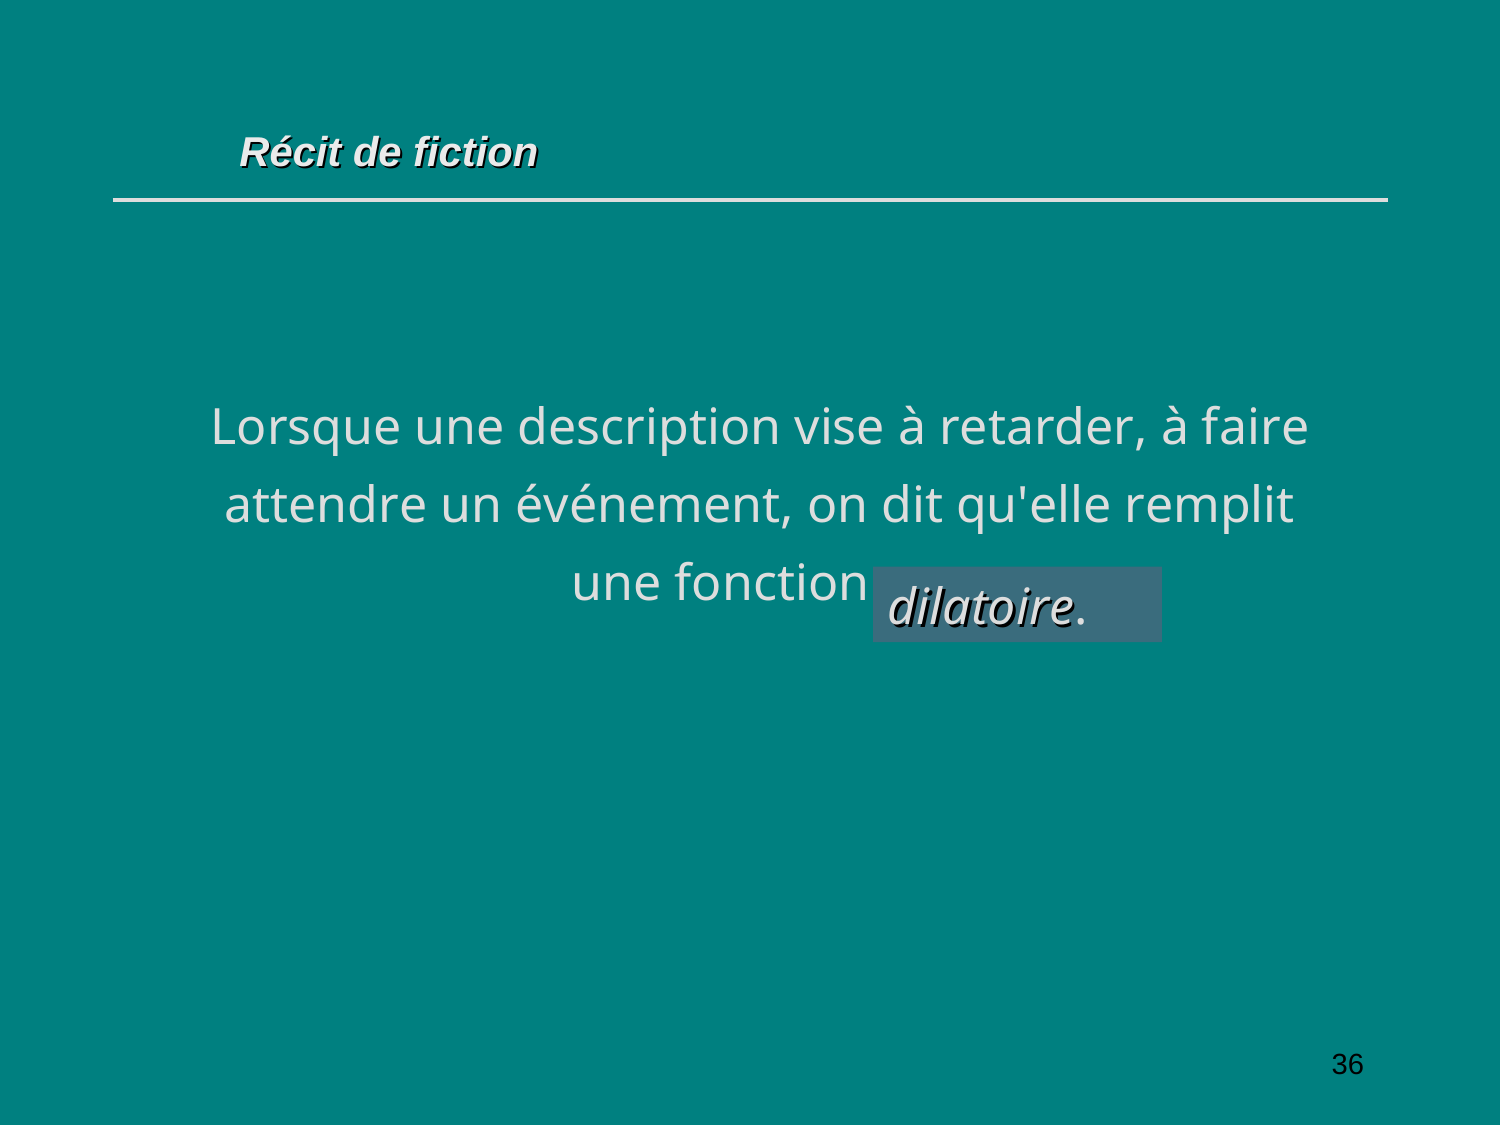

Récit de fiction
Lorsque une description vise à retarder, à faire attendre un événement, on dit qu'elle remplit une fonction . . .
dilatoire.
36